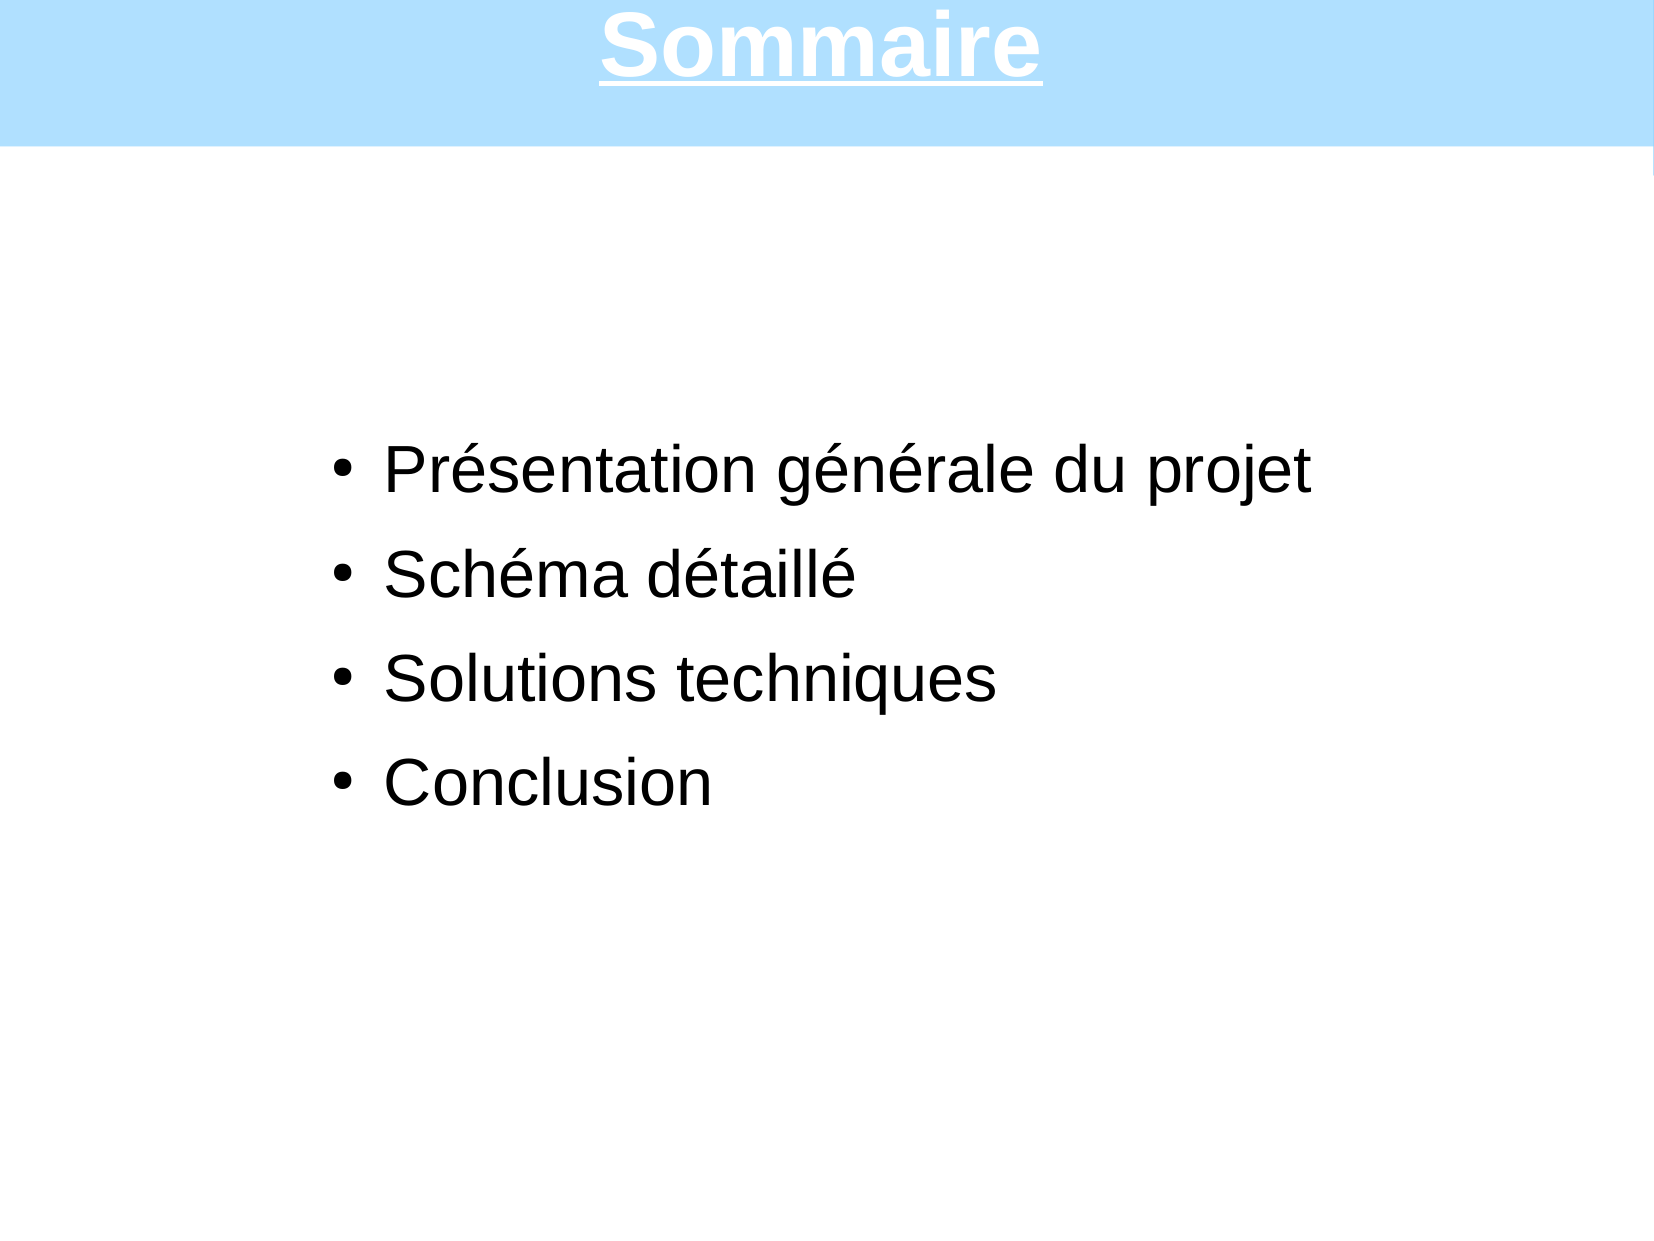

# Sommaire
Présentation générale du projet
Schéma détaillé
Solutions techniques
Conclusion